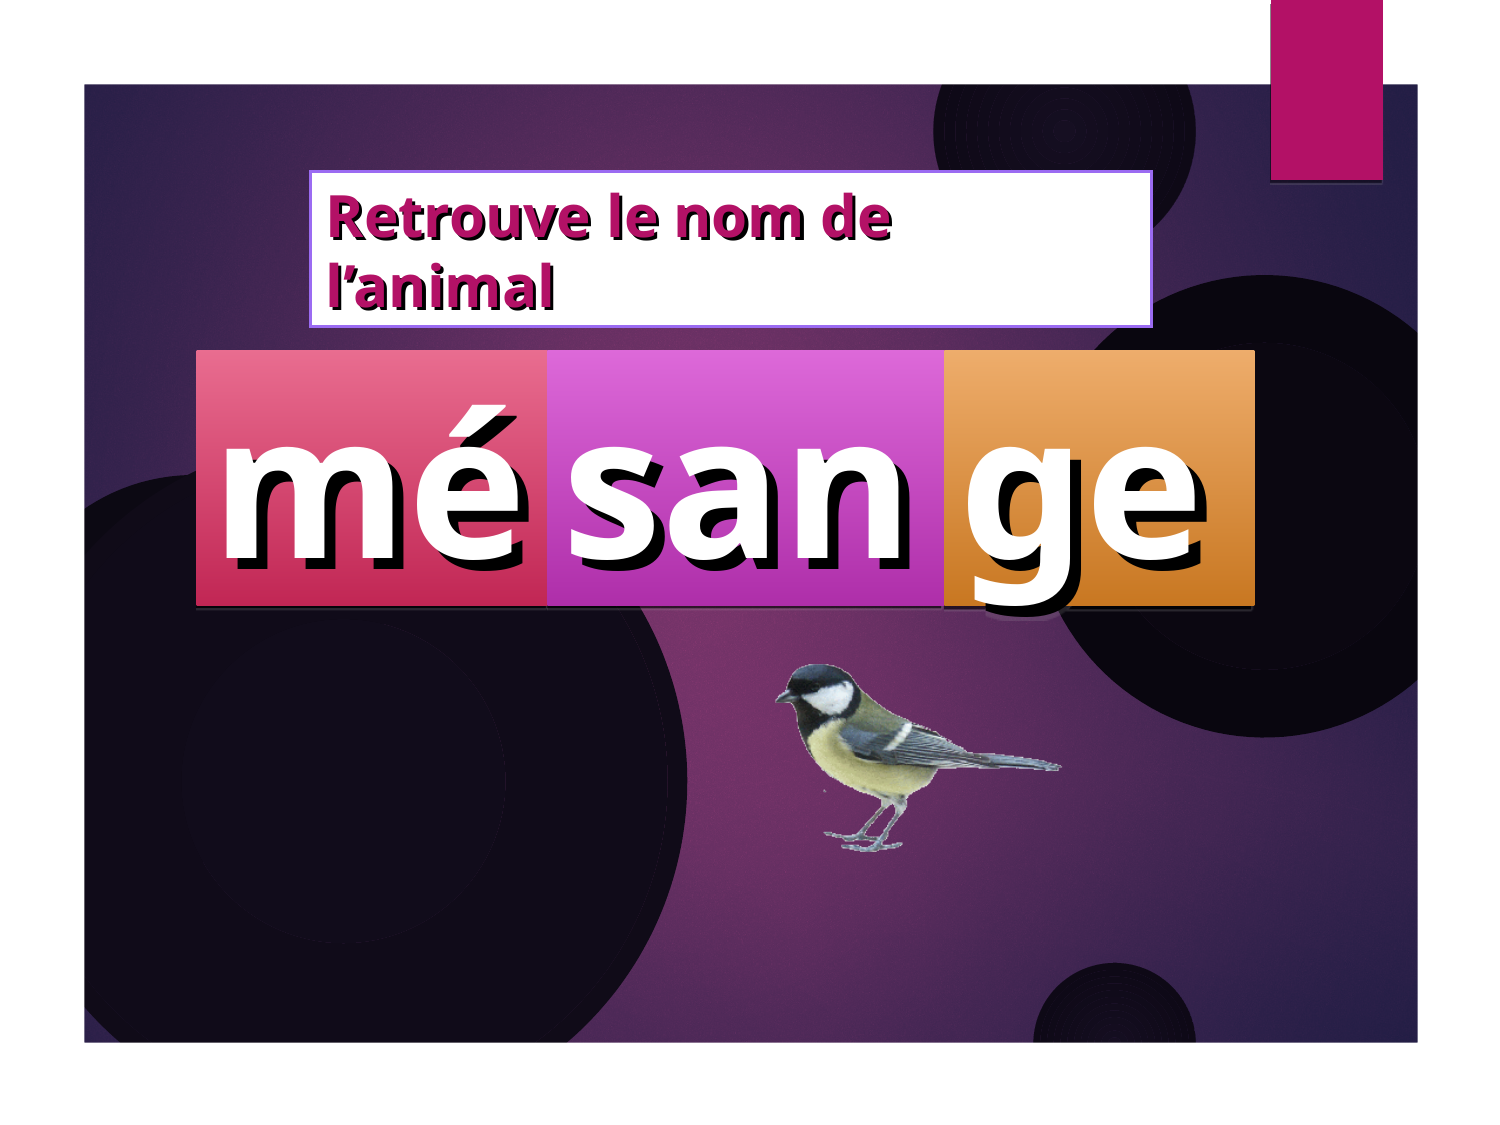

Retrouve le nom de l’animal
mé
san
ge